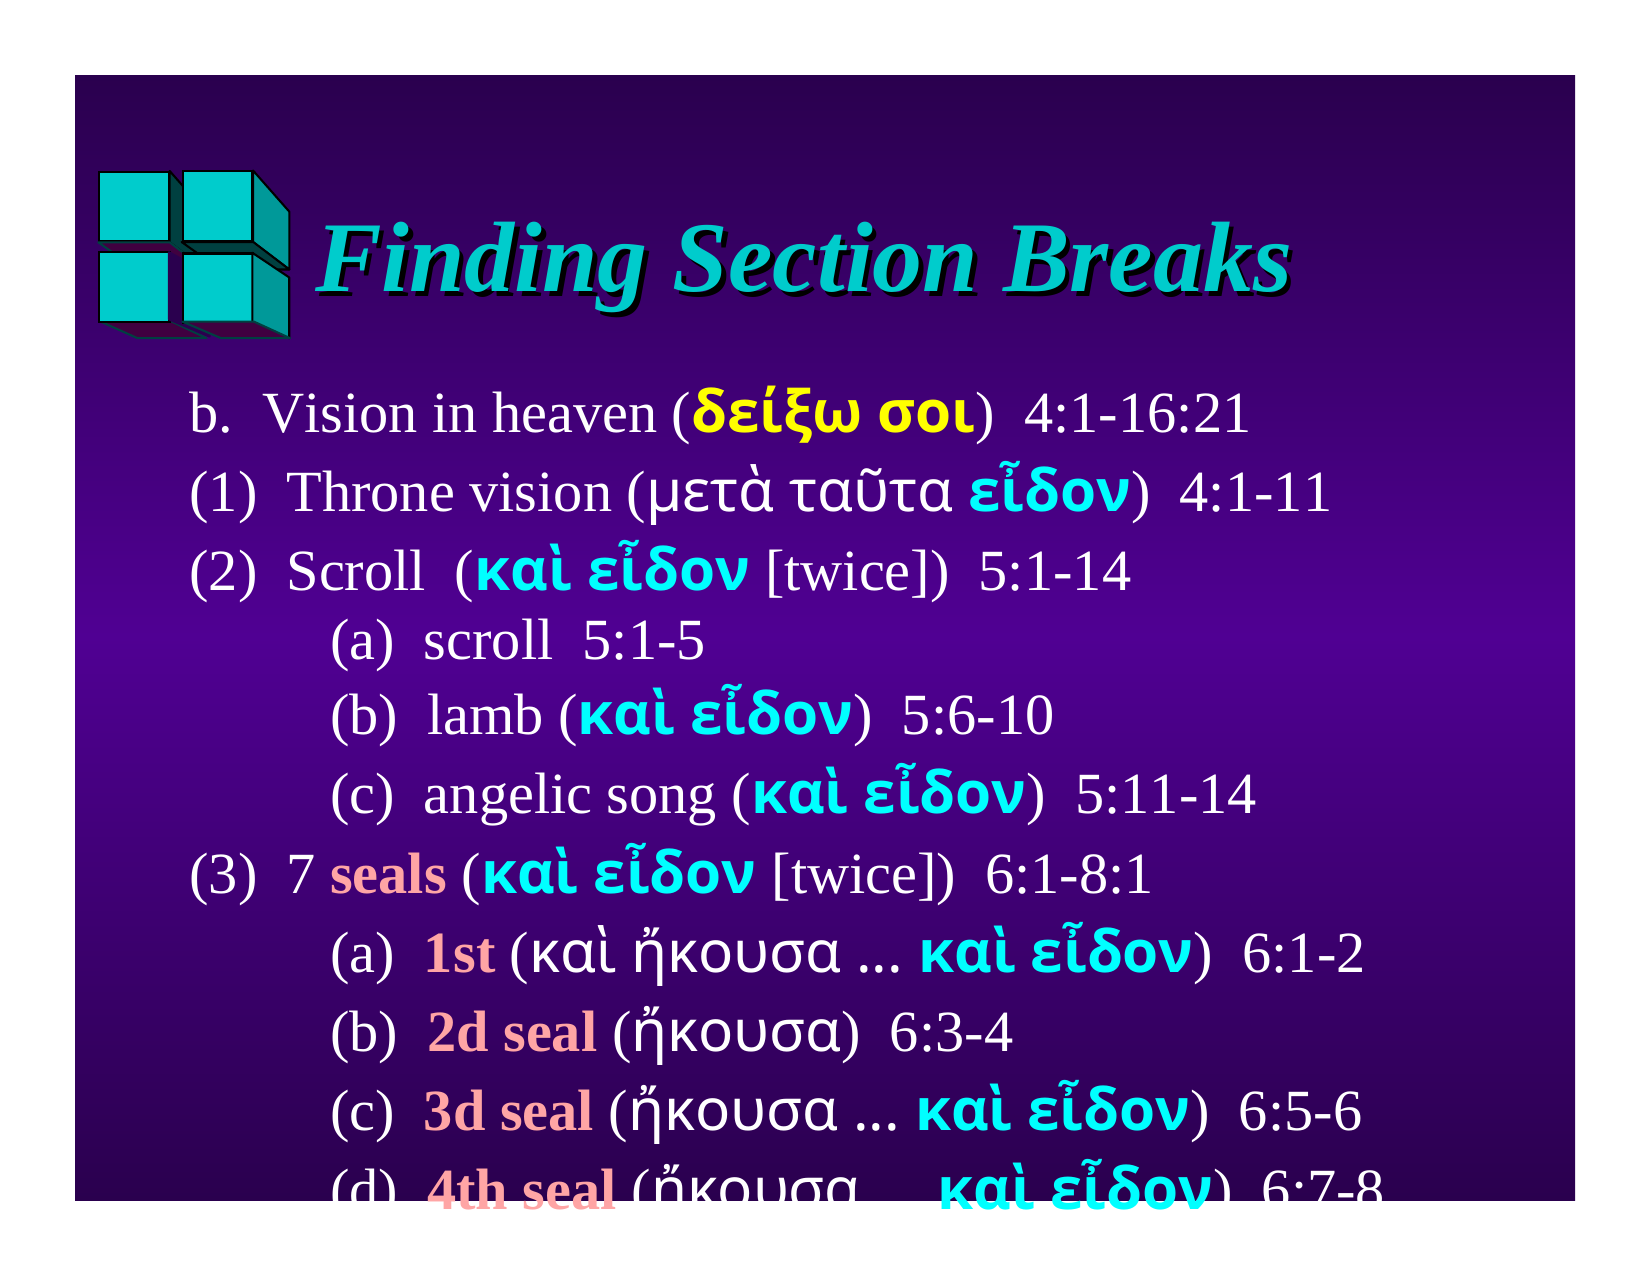

# Finding Section Breaks
b. Vision in heaven (δείξω σοι) 4:1-16:21
(1) Throne vision (μετὰ ταῦτα εἶδον) 4:1-11
(2) Scroll (καὶ εἶδον [twice]) 5:1-14
	(a) scroll 5:1-5
	(b) lamb (καὶ εἶδον) 5:6-10
	(c) angelic song (καὶ εἶδον) 5:11-14
(3) 7 seals (καὶ εἶδον [twice]) 6:1-8:1
	(a) 1st (καὶ ἤκουσα ... καὶ εἶδον) 6:1-2
	(b) 2d seal (ἤκουσα) 6:3-4
	(c) 3d seal (ἤκουσα ... καὶ εἶδον) 6:5-6
	(d) 4th seal (ἤκουσα ... καὶ εἶδον) 6:7-8